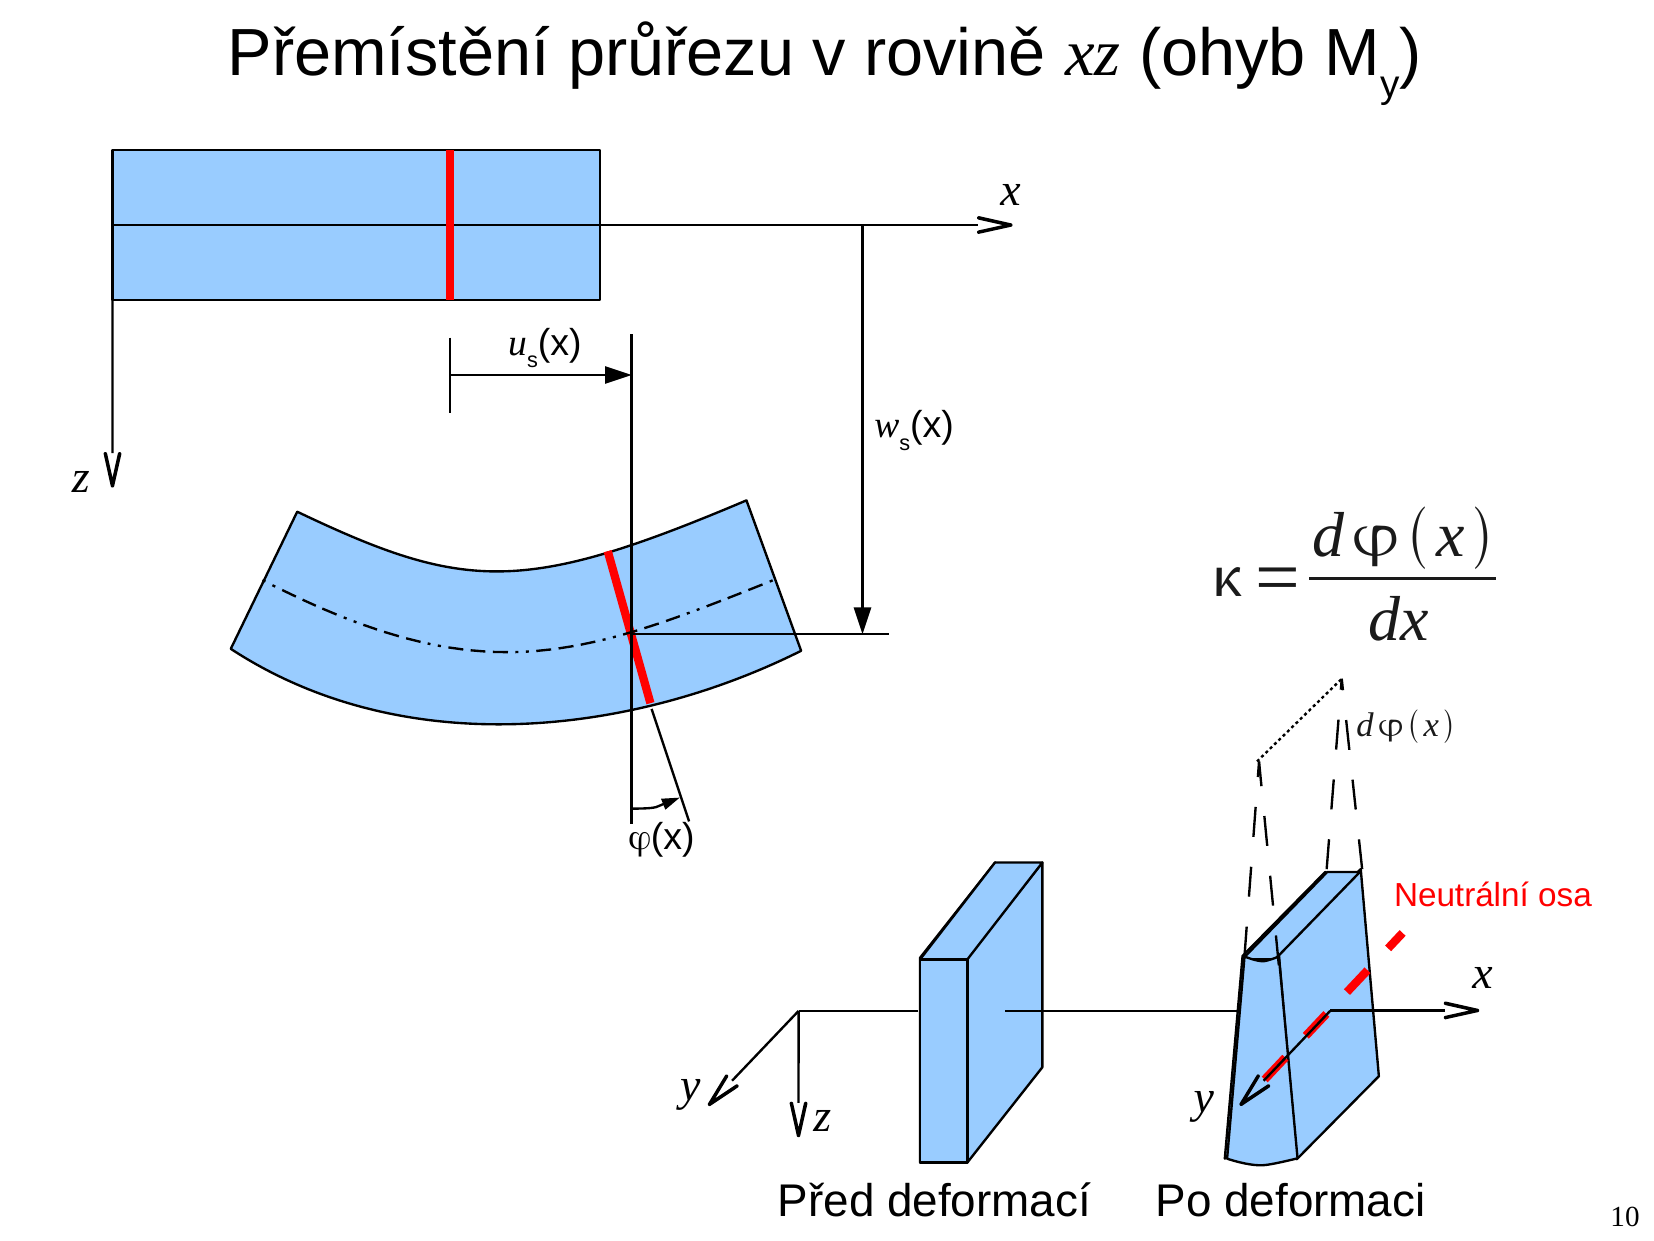

# Přemístění průřezu v rovině xz (ohyb My)
x
us(x)
ws(x)
z
j(x)
Neutrální osa
x
y
y
z
Před deformací
Po deformaci
10